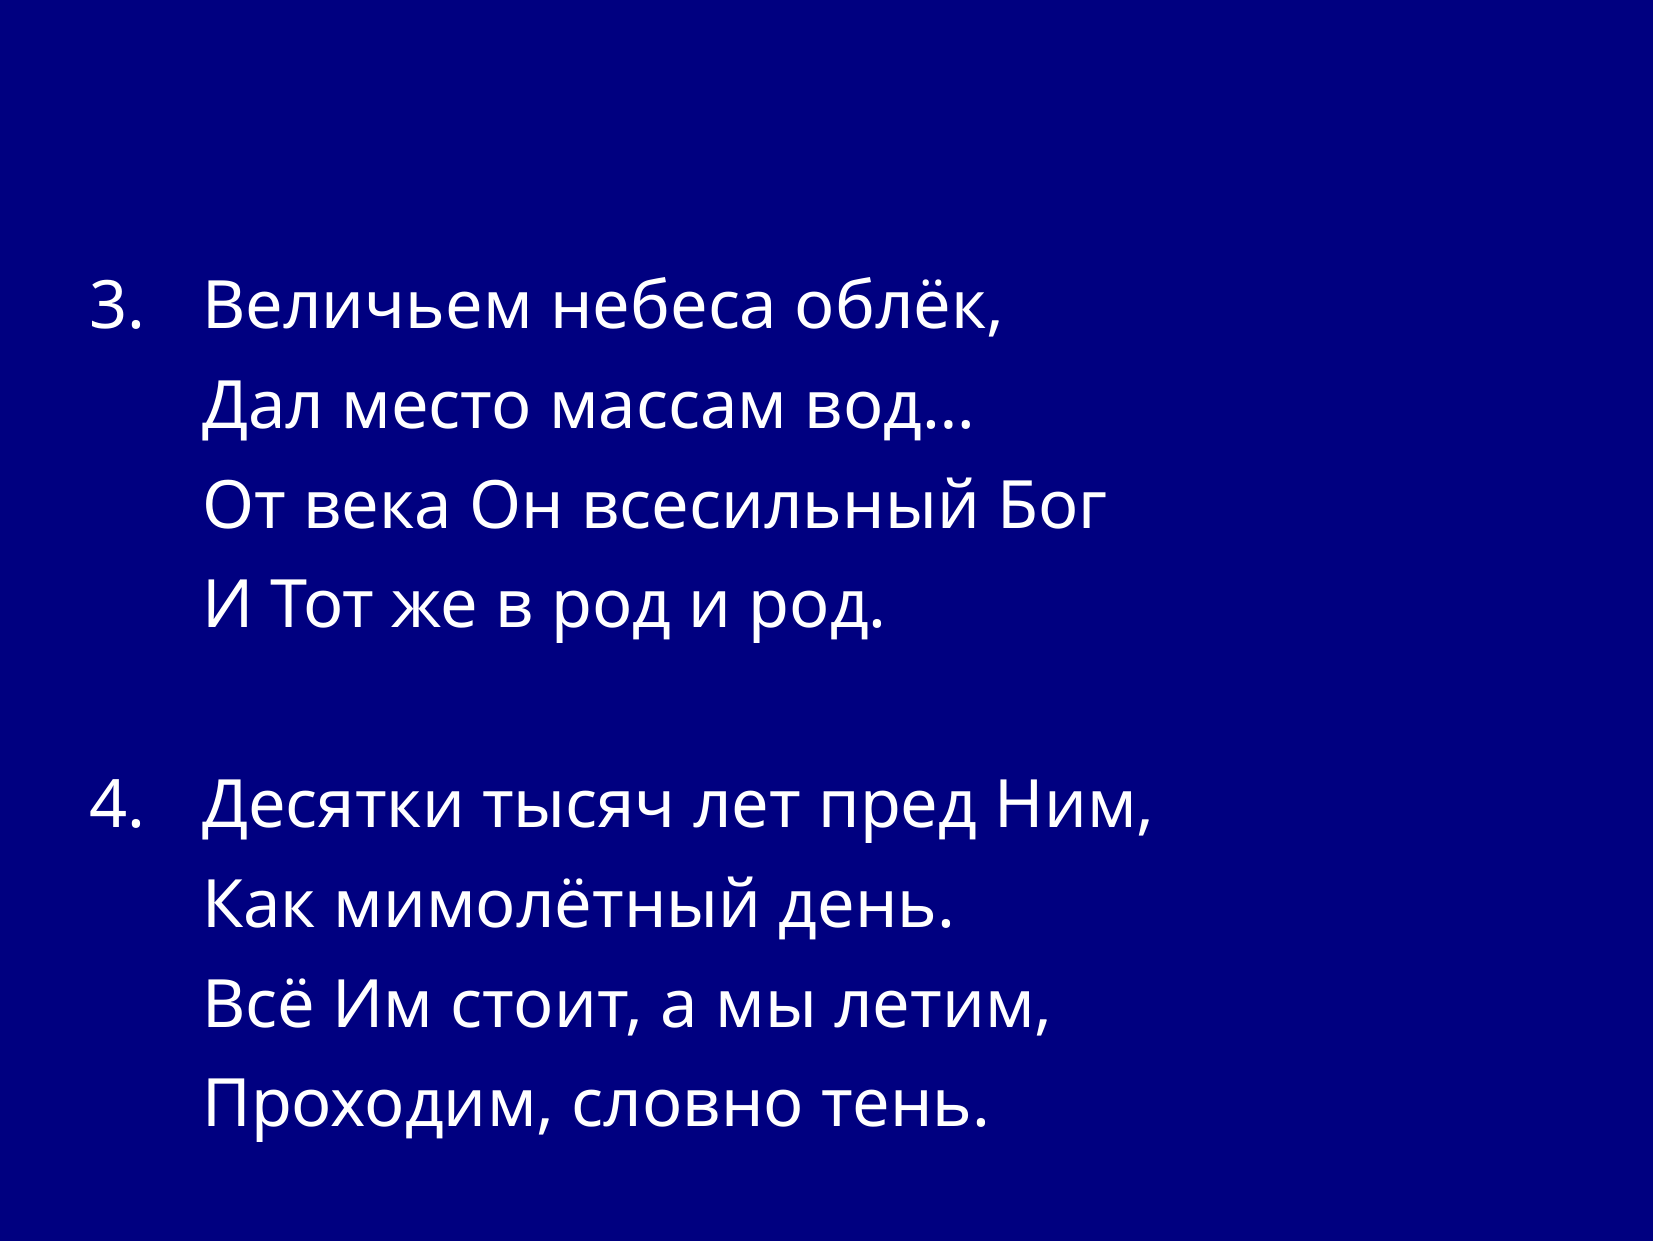

3.	Величьем небеса облёк,
	Дал место массам вод…
	От века Он всесильный Бог
	И Тот же в род и род.
4.	Десятки тысяч лет пред Ним,
	Как мимолётный день.
	Всё Им стоит, а мы летим,
	Проходим, словно тень.